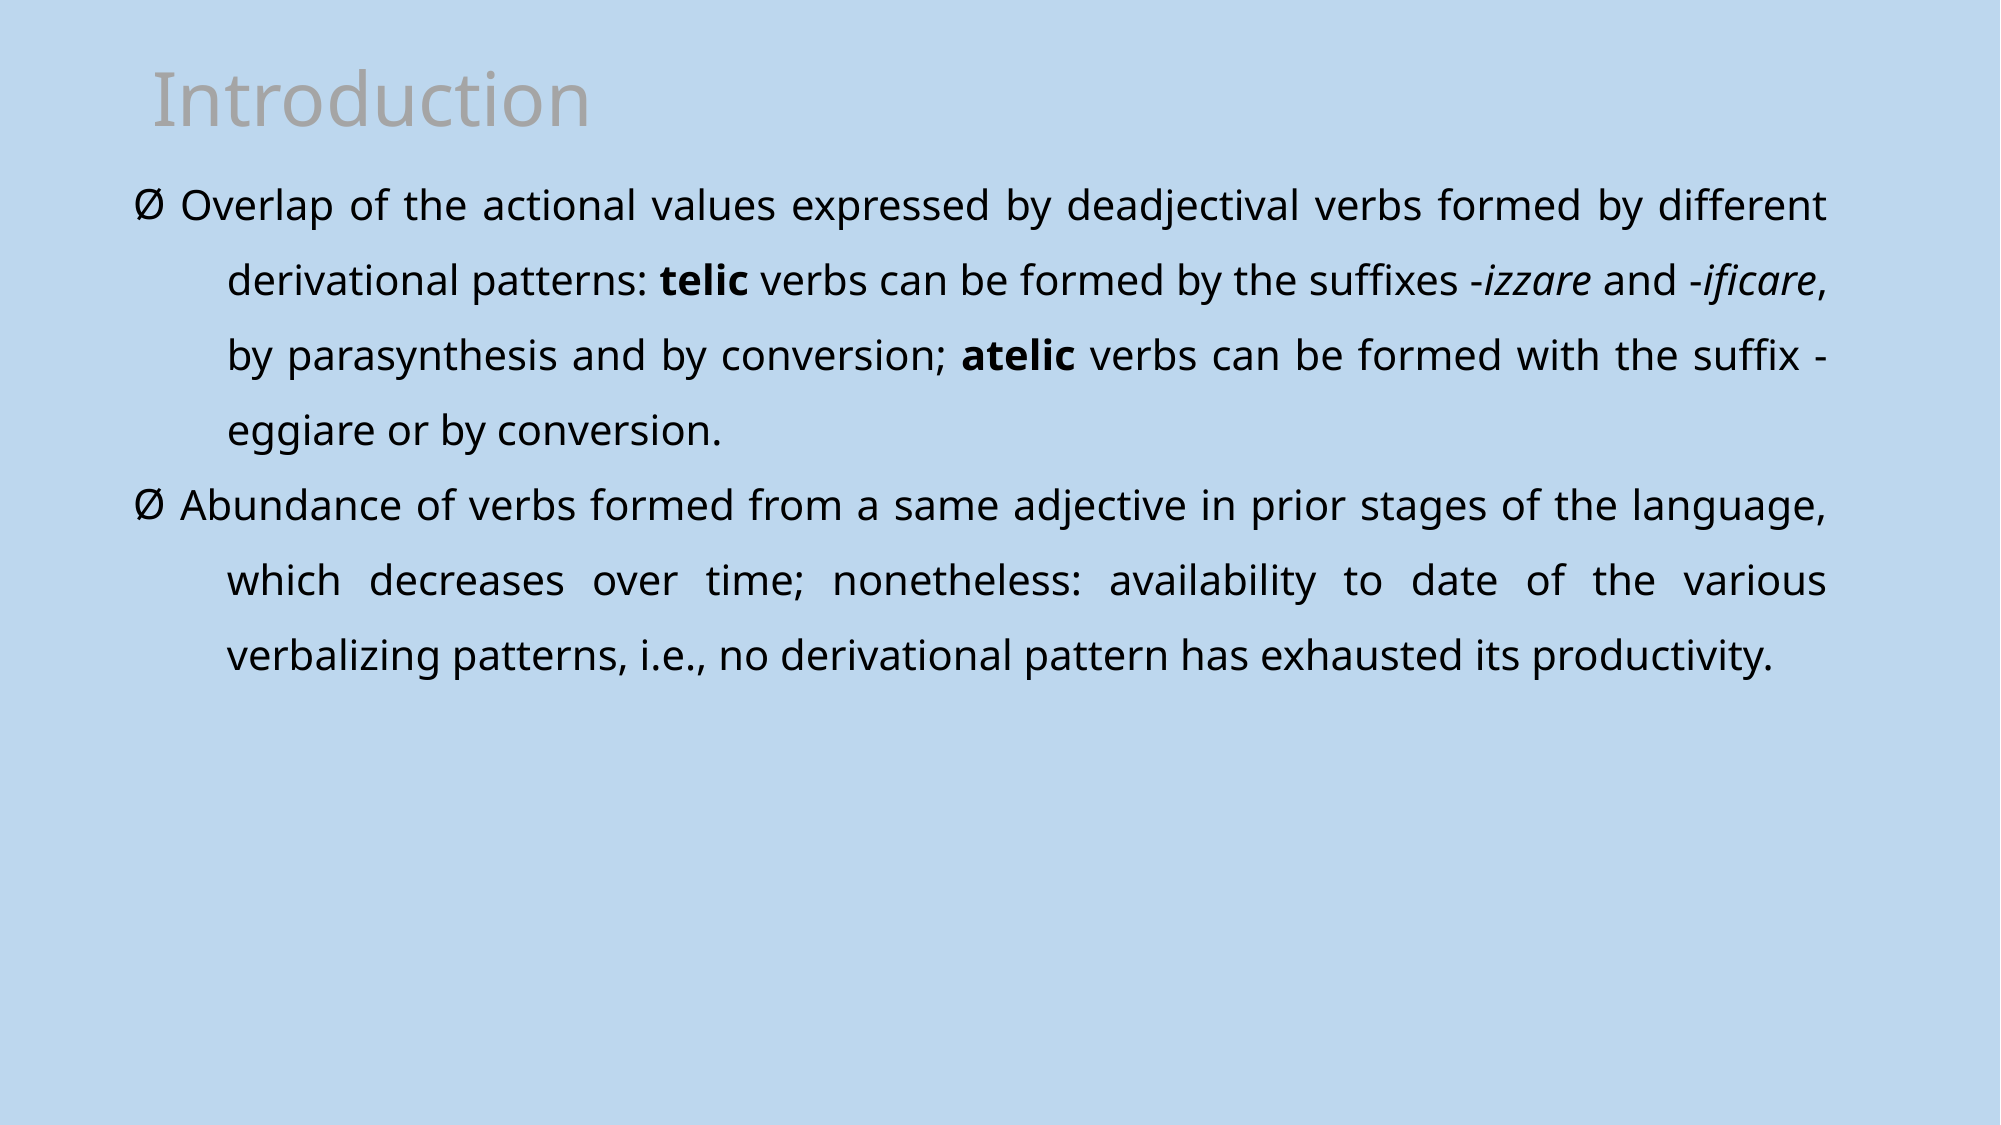

Introduction
Overlap of the actional values expressed by deadjectival verbs formed by different derivational patterns: telic verbs can be formed by the suffixes -izzare and -ificare, by parasynthesis and by conversion; atelic verbs can be formed with the suffix -eggiare or by conversion.
Abundance of verbs formed from a same adjective in prior stages of the language, which decreases over time; nonetheless: availability to date of the various verbalizing patterns, i.e., no derivational pattern has exhausted its productivity.